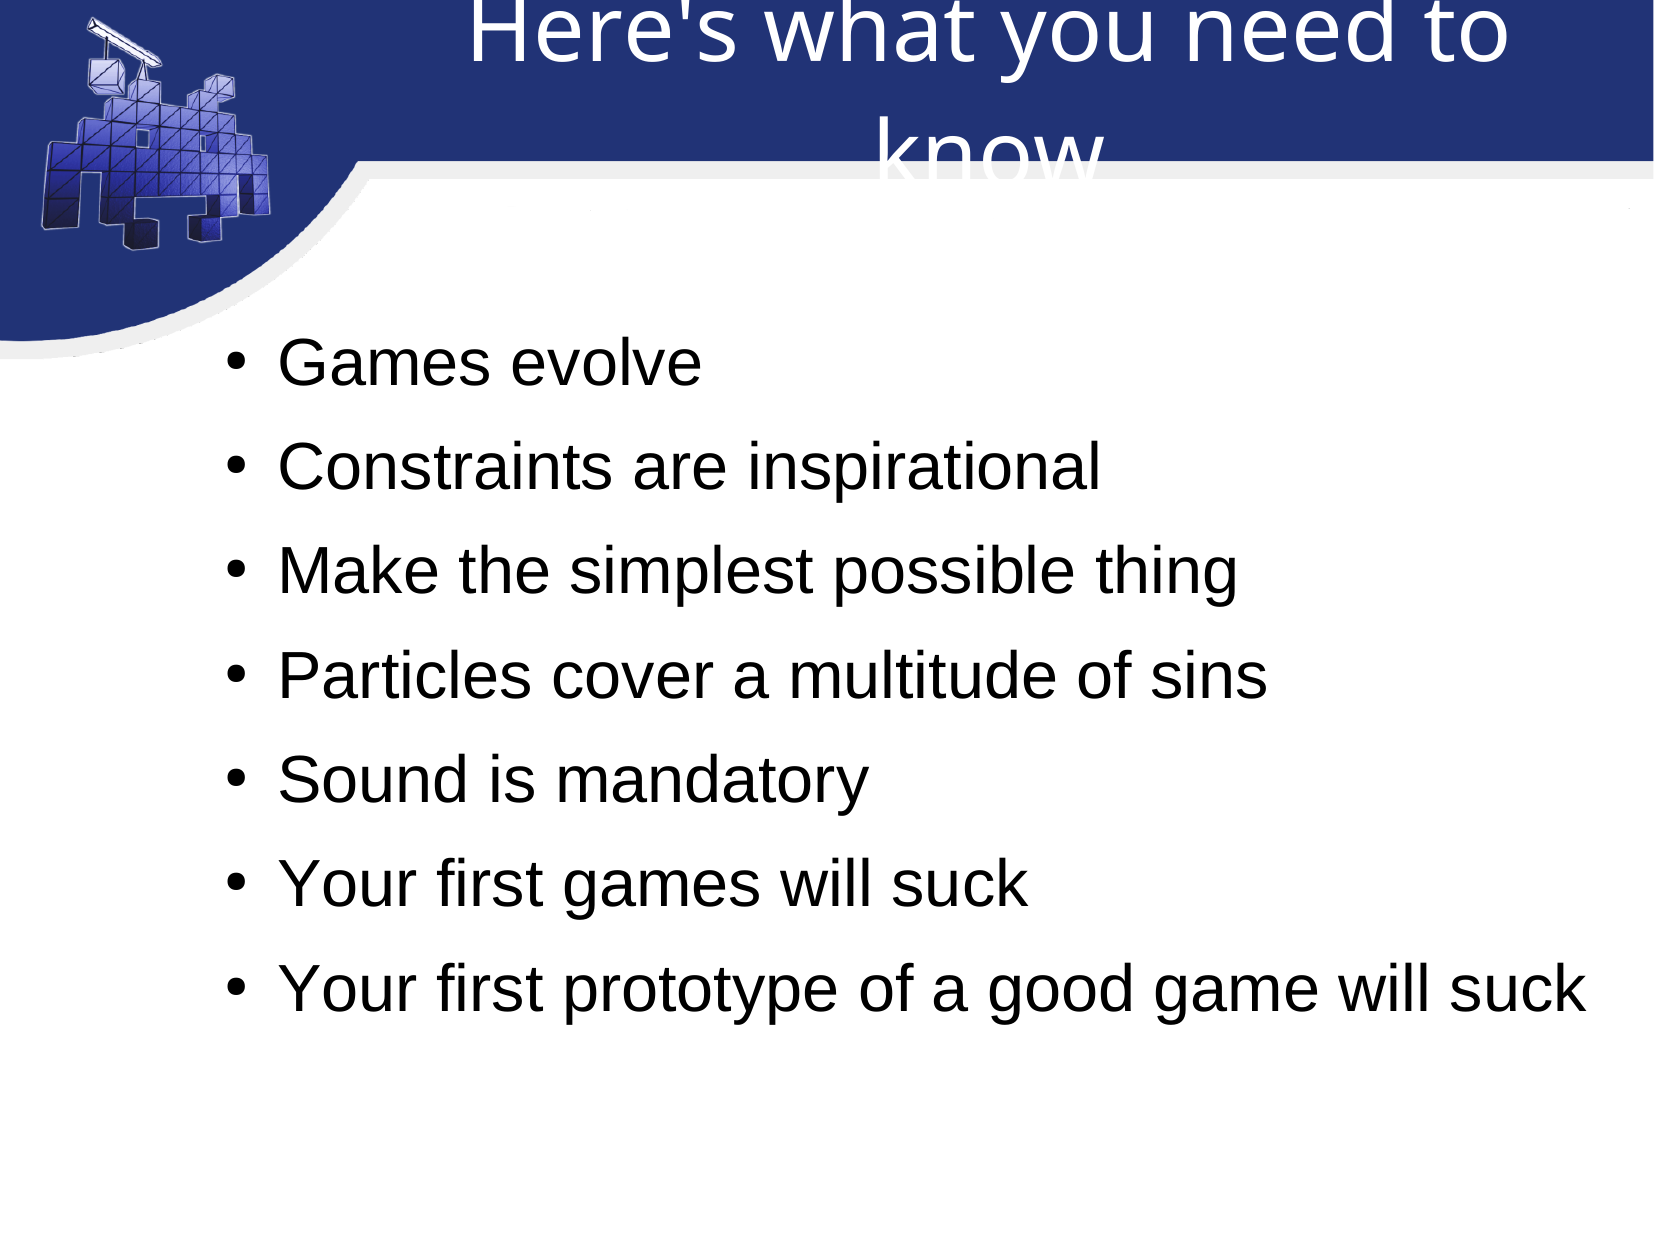

# Here's what you need to know
Games evolve
Constraints are inspirational
Make the simplest possible thing
Particles cover a multitude of sins
Sound is mandatory
Your first games will suck
Your first prototype of a good game will suck